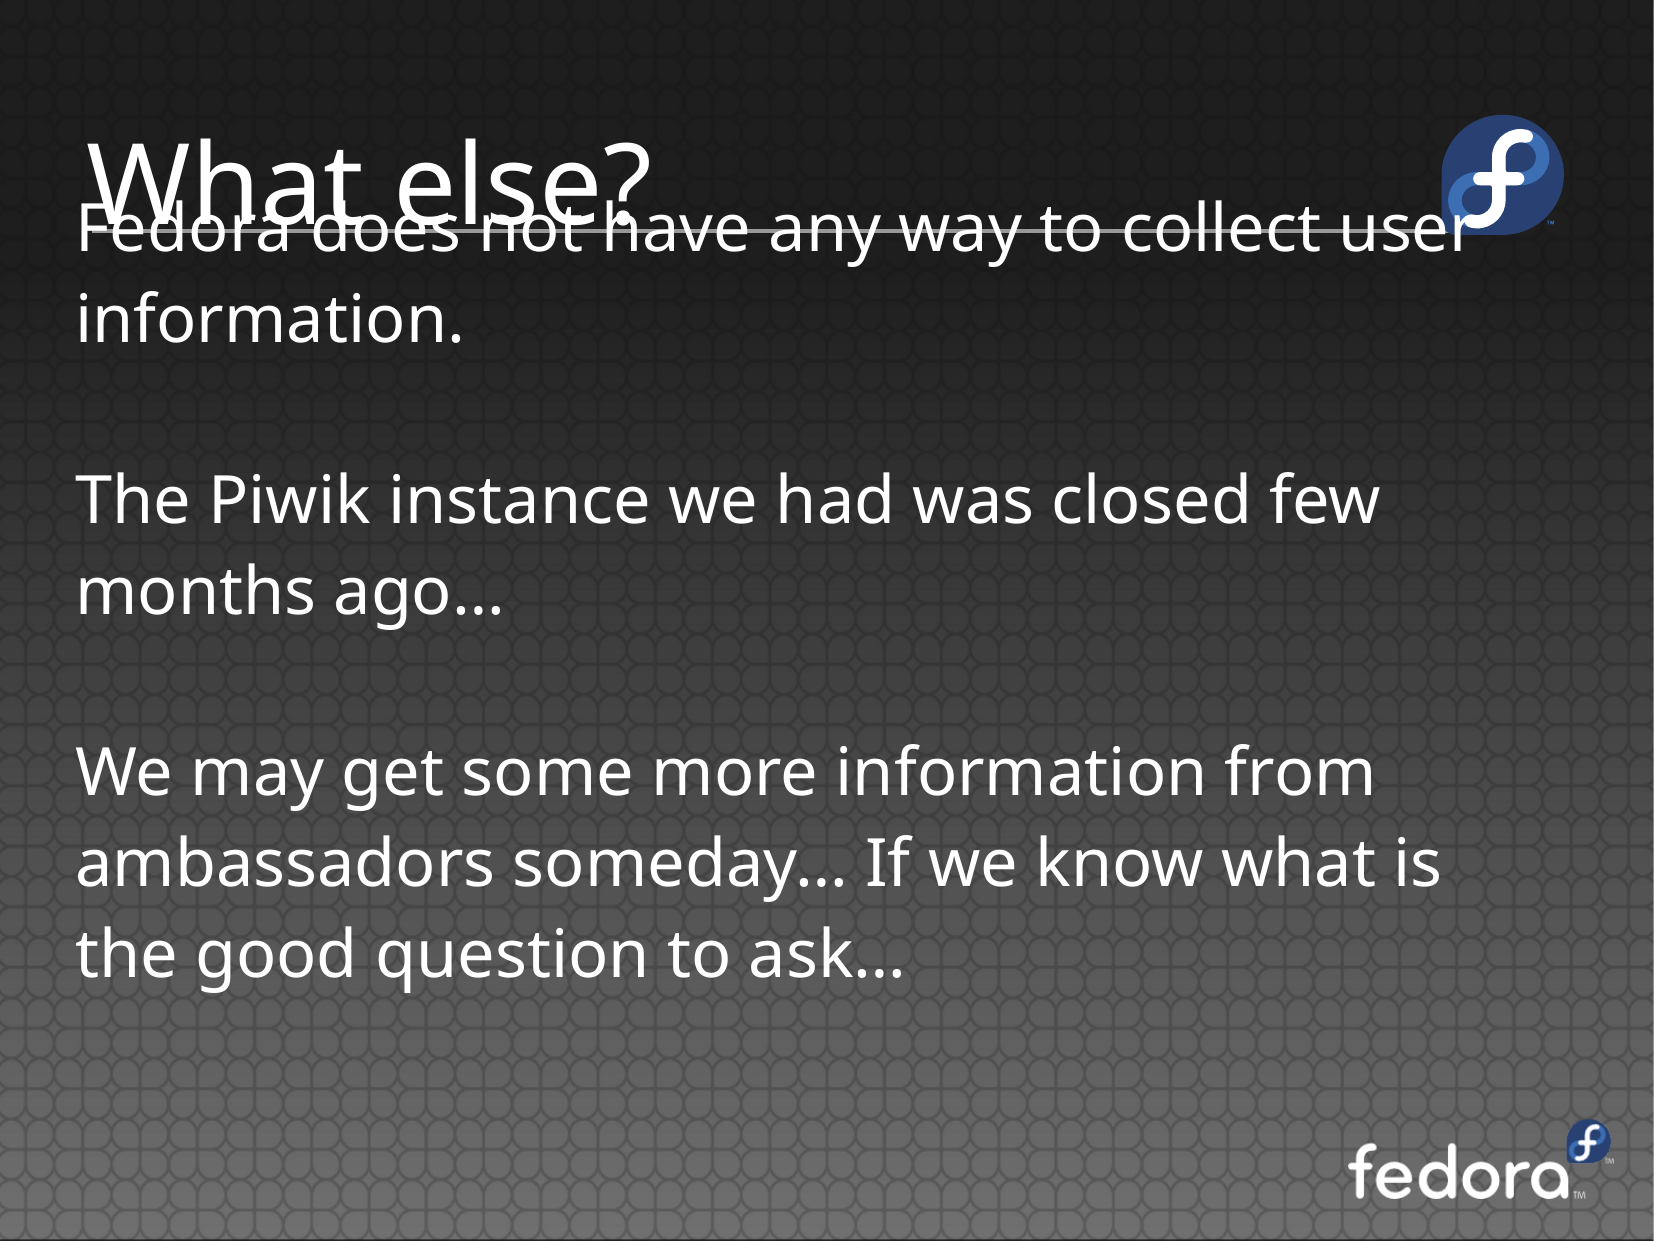

# What else?
Fedora does not have any way to collect user information.
The Piwik instance we had was closed few months ago…
We may get some more information from ambassadors someday… If we know what is the good question to ask…